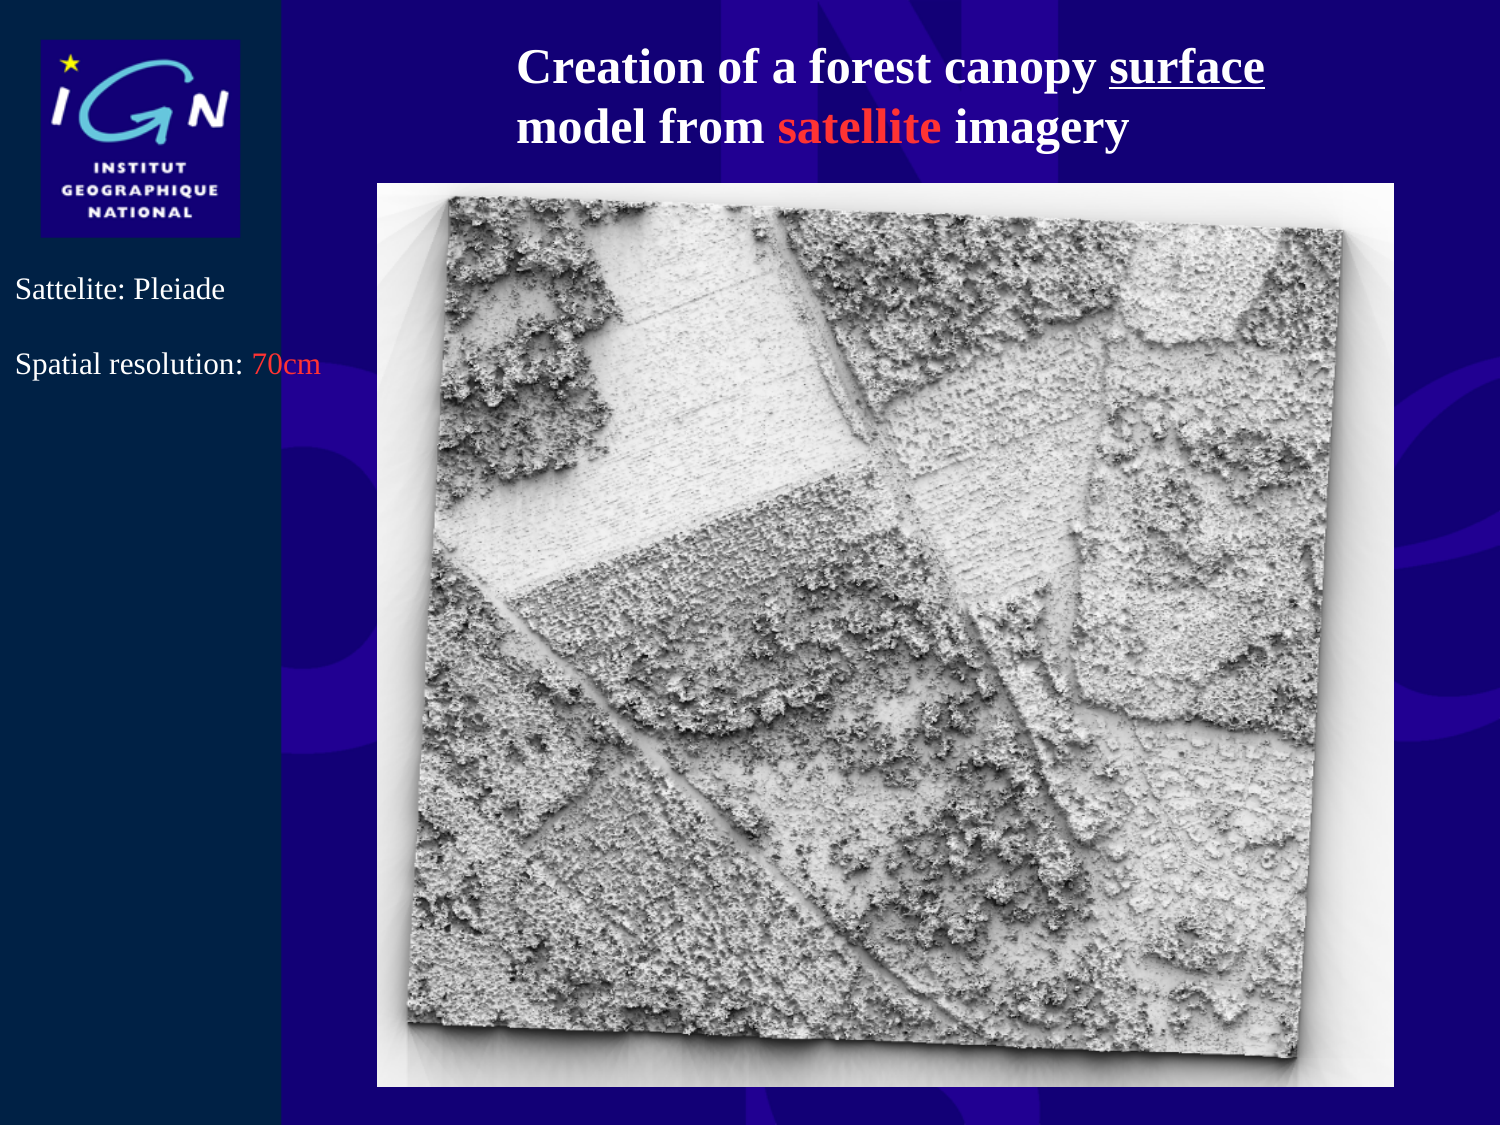

Creation of a forest canopy surface
model from satellite imagery
Sattelite: Pleiade
Spatial resolution: 70cm